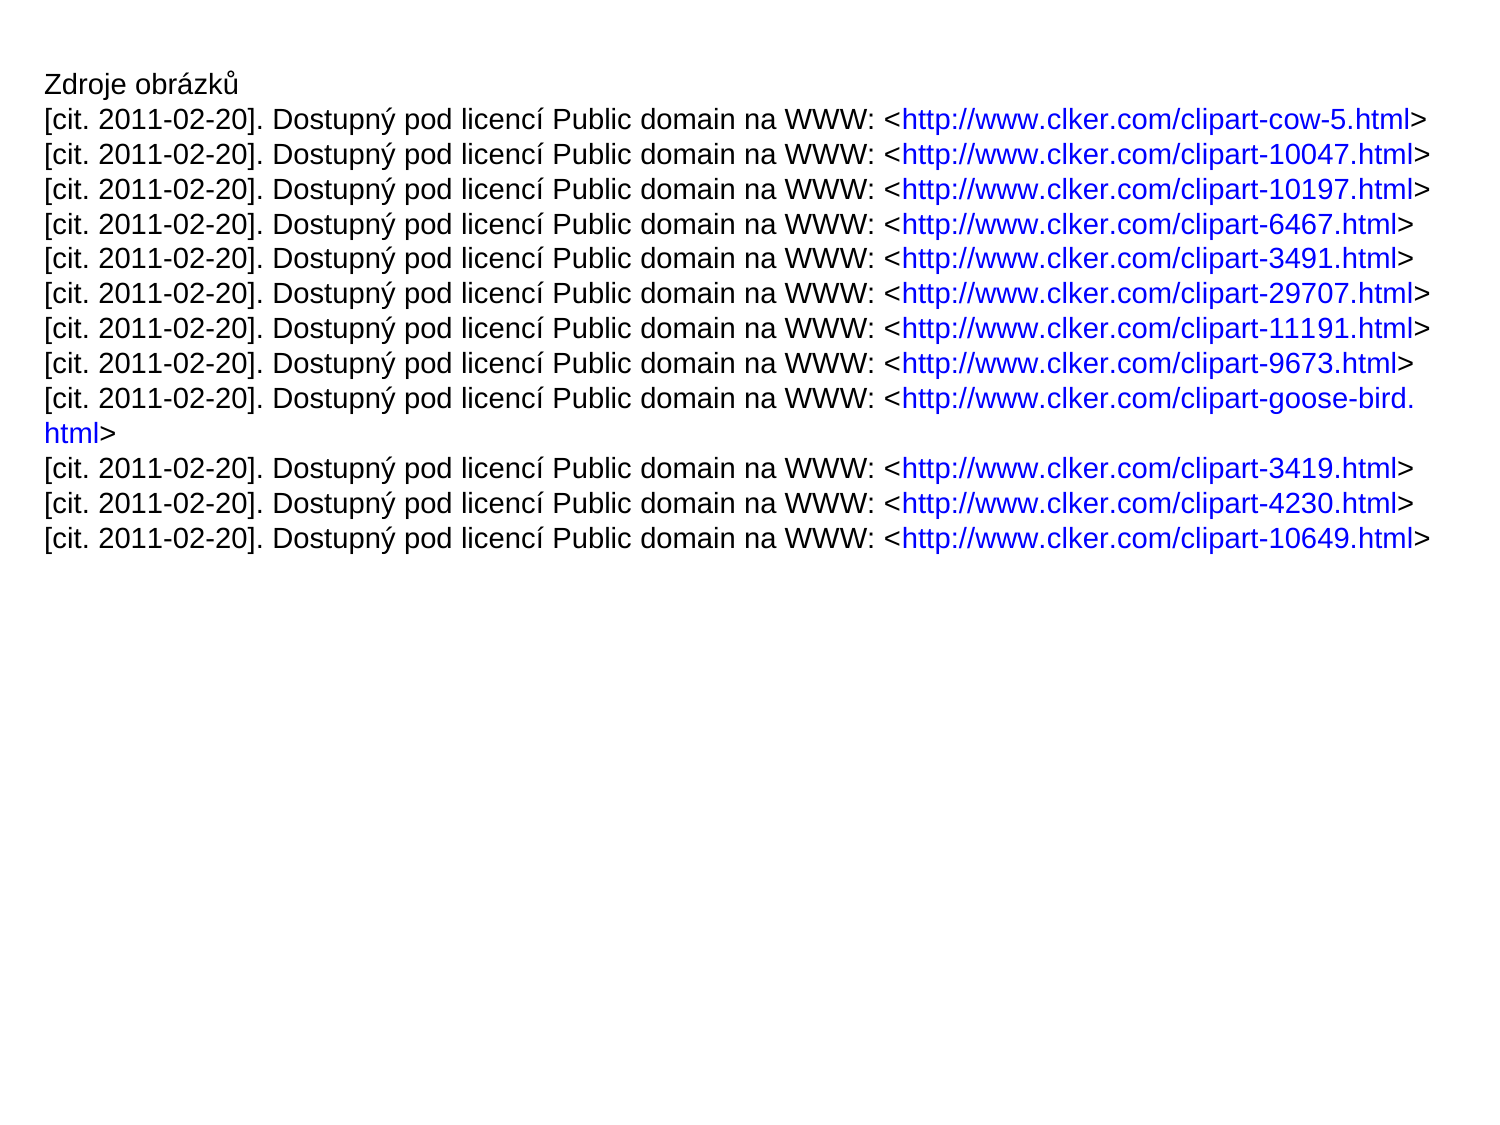

Zdroje obrázků
[cit. 2011-02-20]. Dostupný pod licencí Public domain na WWW: <http://www.clker.com/clipart-cow-5.html>
[cit. 2011-02-20]. Dostupný pod licencí Public domain na WWW: <http://www.clker.com/clipart-10047.html>
[cit. 2011-02-20]. Dostupný pod licencí Public domain na WWW: <http://www.clker.com/clipart-10197.html>
[cit. 2011-02-20]. Dostupný pod licencí Public domain na WWW: <http://www.clker.com/clipart-6467.html>
[cit. 2011-02-20]. Dostupný pod licencí Public domain na WWW: <http://www.clker.com/clipart-3491.html>
[cit. 2011-02-20]. Dostupný pod licencí Public domain na WWW: <http://www.clker.com/clipart-29707.html>
[cit. 2011-02-20]. Dostupný pod licencí Public domain na WWW: <http://www.clker.com/clipart-11191.html>
[cit. 2011-02-20]. Dostupný pod licencí Public domain na WWW: <http://www.clker.com/clipart-9673.html>
[cit. 2011-02-20]. Dostupný pod licencí Public domain na WWW: <http://www.clker.com/clipart-goose-bird.html>
[cit. 2011-02-20]. Dostupný pod licencí Public domain na WWW: <http://www.clker.com/clipart-3419.html>
[cit. 2011-02-20]. Dostupný pod licencí Public domain na WWW: <http://www.clker.com/clipart-4230.html>
[cit. 2011-02-20]. Dostupný pod licencí Public domain na WWW: <http://www.clker.com/clipart-10649.html>